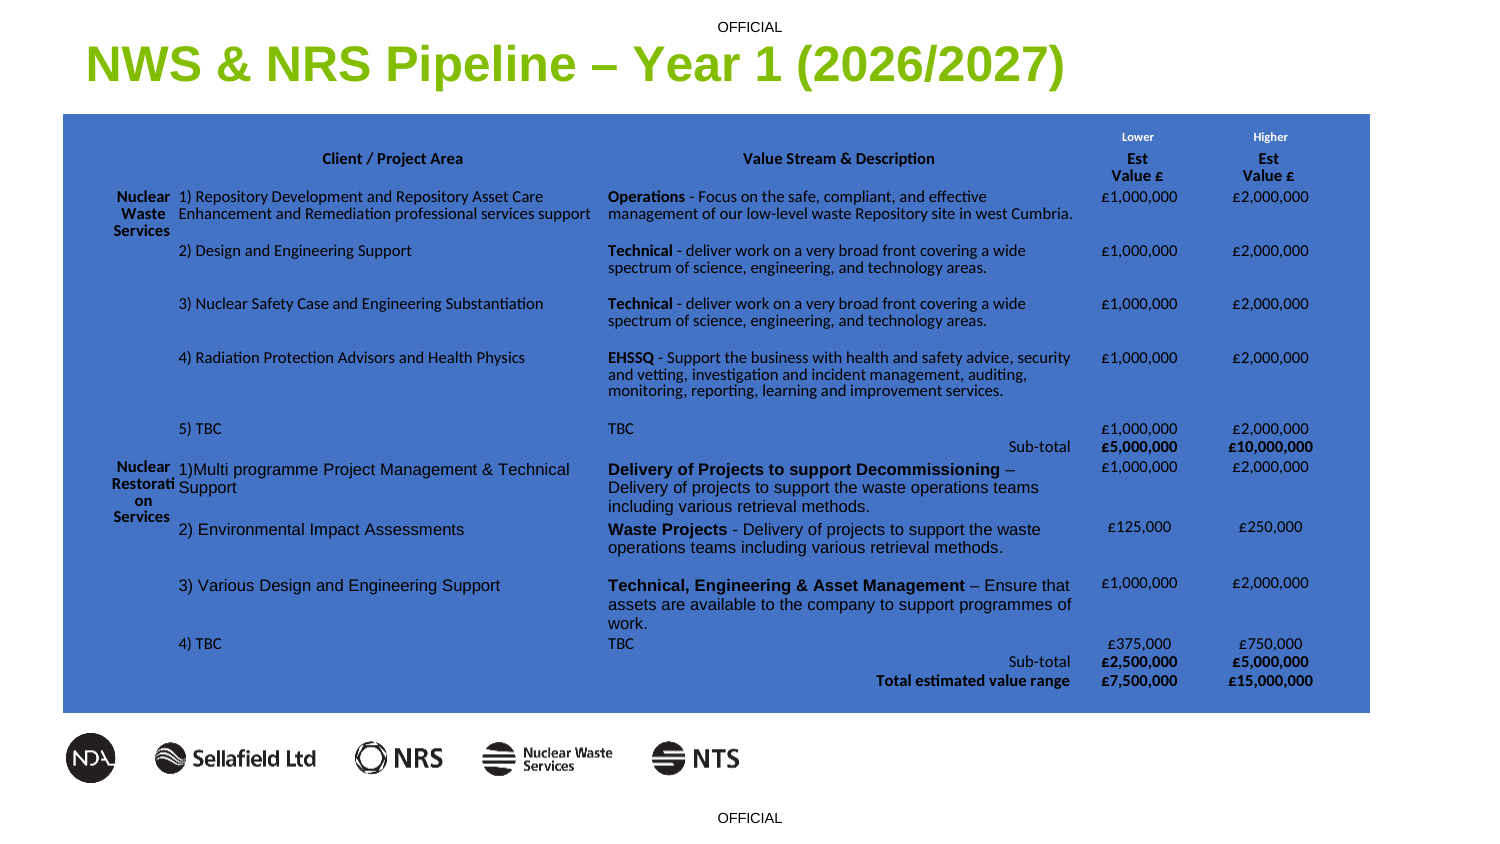

# NWS & NRS Pipeline – Year 1 (2026/2027)
| | | | | | | |
| --- | --- | --- | --- | --- | --- | --- |
| | | | | Lower | Higher | |
| | | Client / Project Area | Value Stream & Description | Est Value £ | Est Value £ | |
| | Nuclear Waste Services | 1) Repository Development and Repository Asset Care Enhancement and Remediation professional services support | Operations - Focus on the safe, compliant, and effective management of our low-level waste Repository site in west Cumbria. | £1,000,000 | £2,000,000 | |
| | | 2) Design and Engineering Support | Technical - deliver work on a very broad front covering a wide spectrum of science, engineering, and technology areas. | £1,000,000 | £2,000,000 | |
| | | 3) Nuclear Safety Case and Engineering Substantiation | Technical - deliver work on a very broad front covering a wide spectrum of science, engineering, and technology areas. | £1,000,000 | £2,000,000 | |
| | | 4) Radiation Protection Advisors and Health Physics | EHSSQ - Support the business with health and safety advice, security and vetting, investigation and incident management, auditing, monitoring, reporting, learning and improvement services. | £1,000,000 | £2,000,000 | |
| | | 5) TBC | TBC | £1,000,000 | £2,000,000 | |
| | | | Sub-total | £5,000,000 | £10,000,000 | |
| | Nuclear Restoration Services | 1)Multi programme Project Management & Technical Support | Delivery of Projects to support Decommissioning – Delivery of projects to support the waste operations teams including various retrieval methods. | £1,000,000 | £2,000,000 | |
| | | 2) Environmental Impact Assessments | Waste Projects - Delivery of projects to support the waste operations teams including various retrieval methods. | £125,000 | £250,000 | |
| | | 3) Various Design and Engineering Support | Technical, Engineering & Asset Management – Ensure that assets are available to the company to support programmes of work. | £1,000,000 | £2,000,000 | |
| | | 4) TBC | TBC | £375,000 | £750,000 | |
| | | | Sub-total | £2,500,000 | £5,000,000 | |
| | | | Total estimated value range | £7,500,000 | £15,000,000 | |
| | | | | | | |